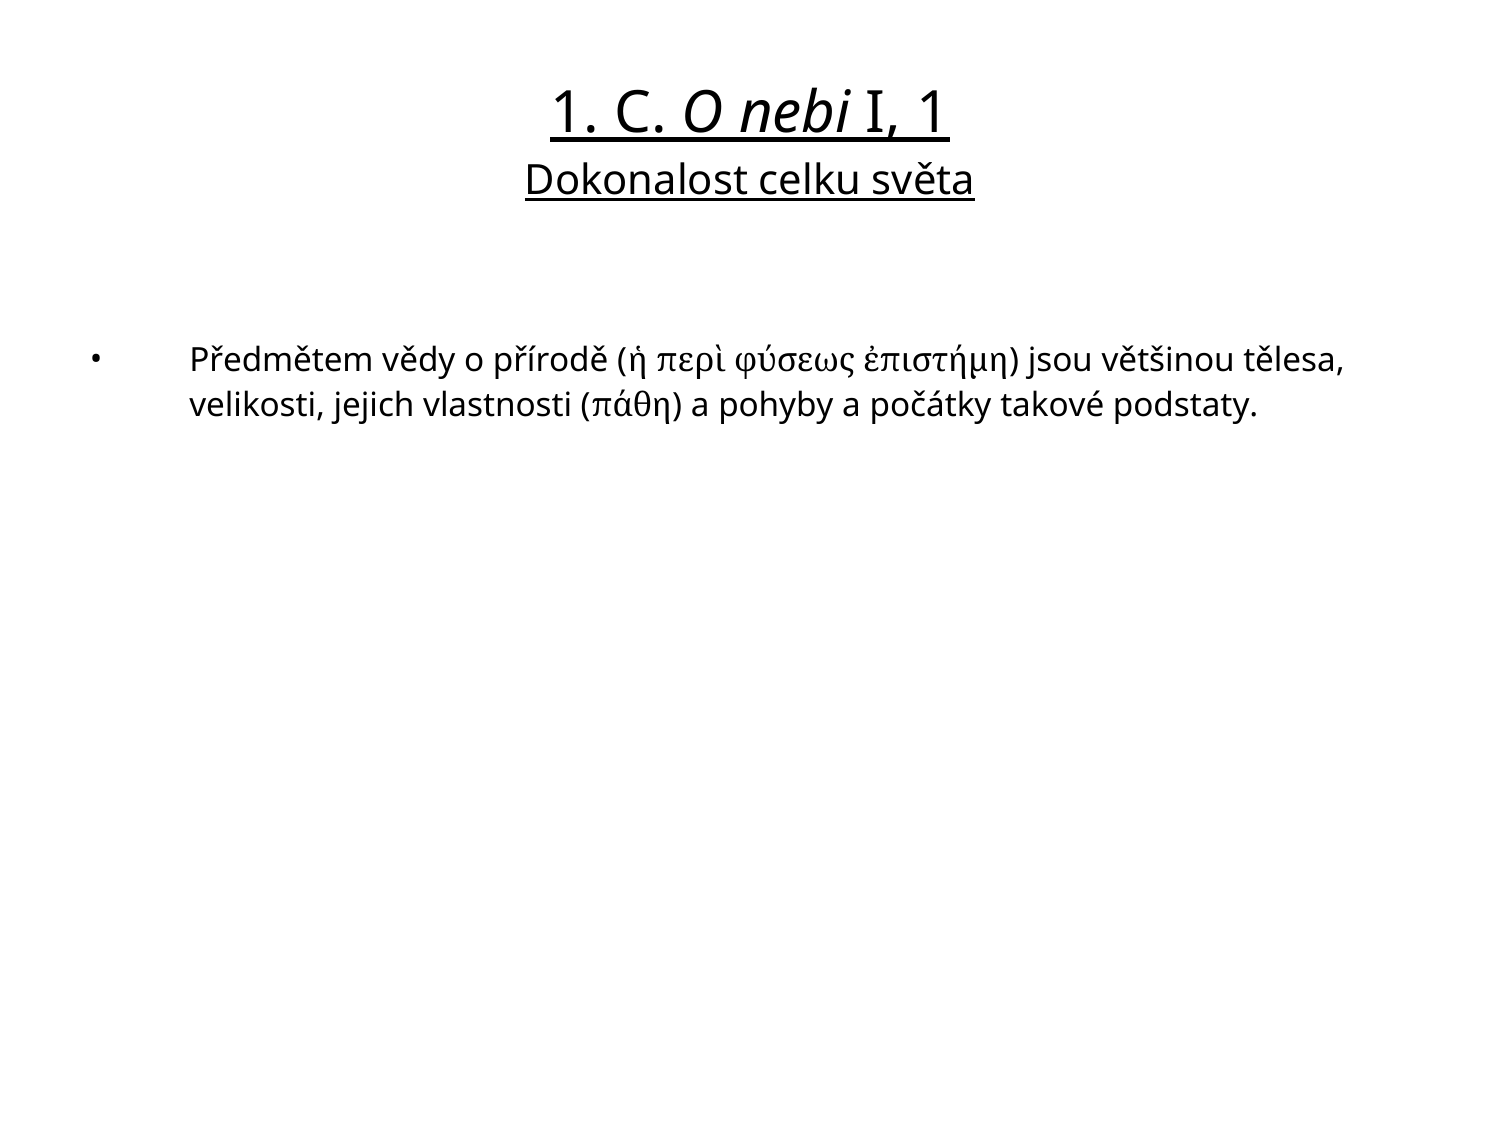

# 1. C. O nebi I, 1 Dokonalost celku světa
Předmětem vědy o přírodě (ἡ περὶ φύσεως ἐπιστήμη) jsou většinou tělesa, velikosti, jejich vlastnosti (πάθη) a pohyby a počátky takové podstaty.